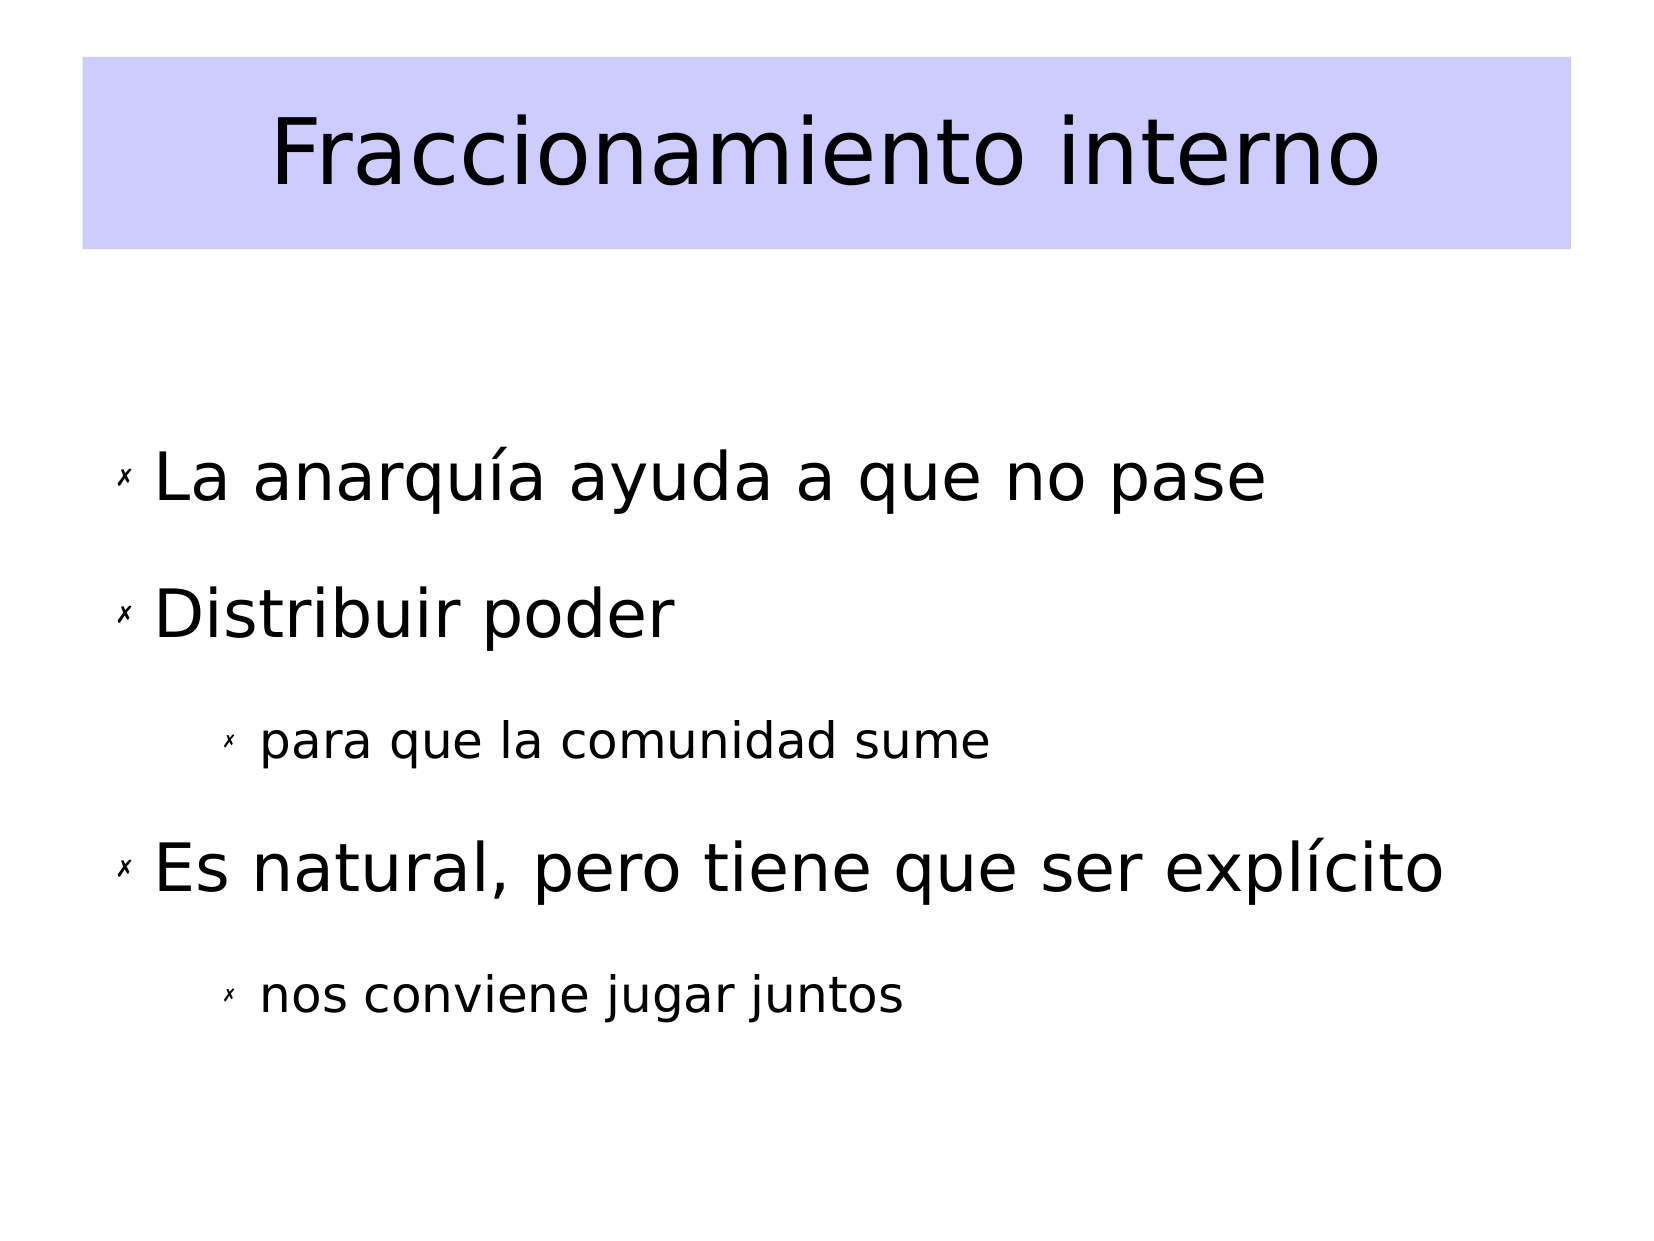

Fraccionamiento interno
# La anarquía ayuda a que no pase
Distribuir poder
para que la comunidad sume
Es natural, pero tiene que ser explícito
nos conviene jugar juntos